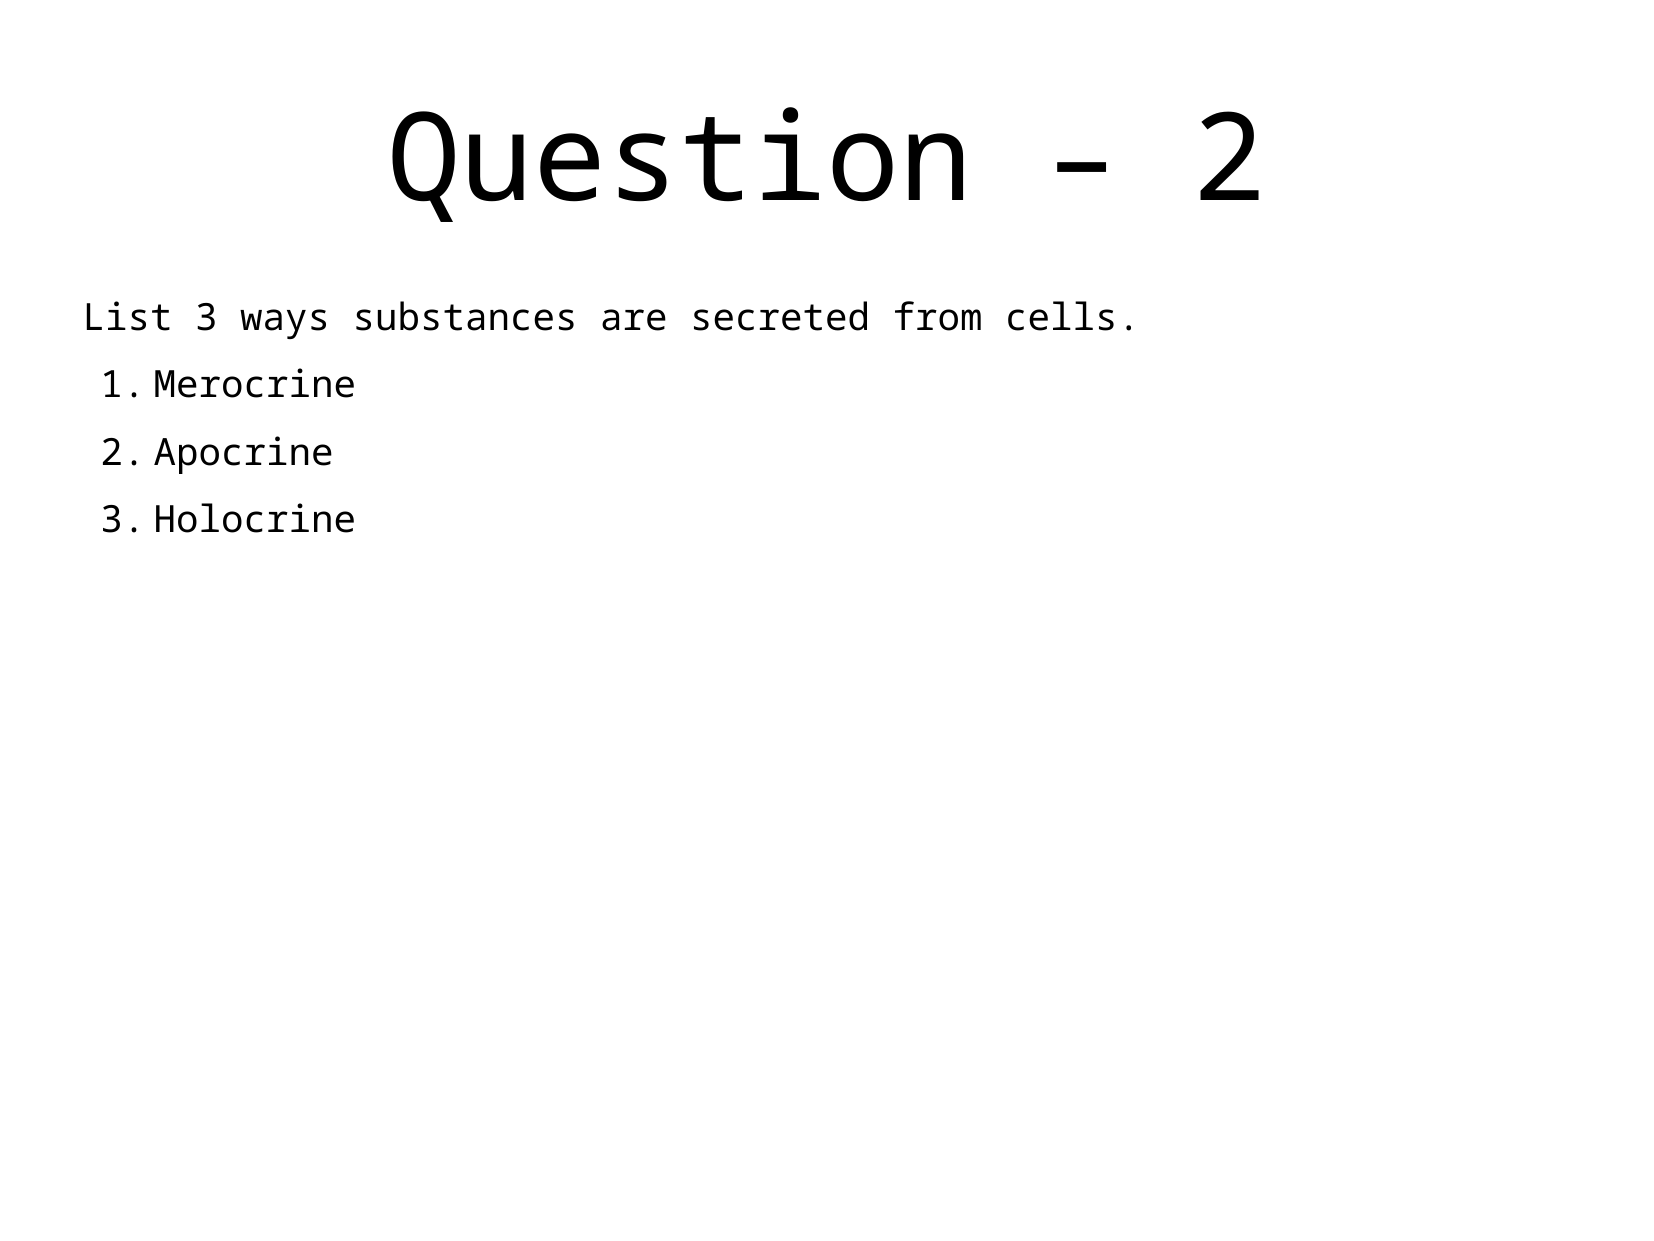

# Question – 2
List 3 ways substances are secreted from cells.
Merocrine
Apocrine
Holocrine